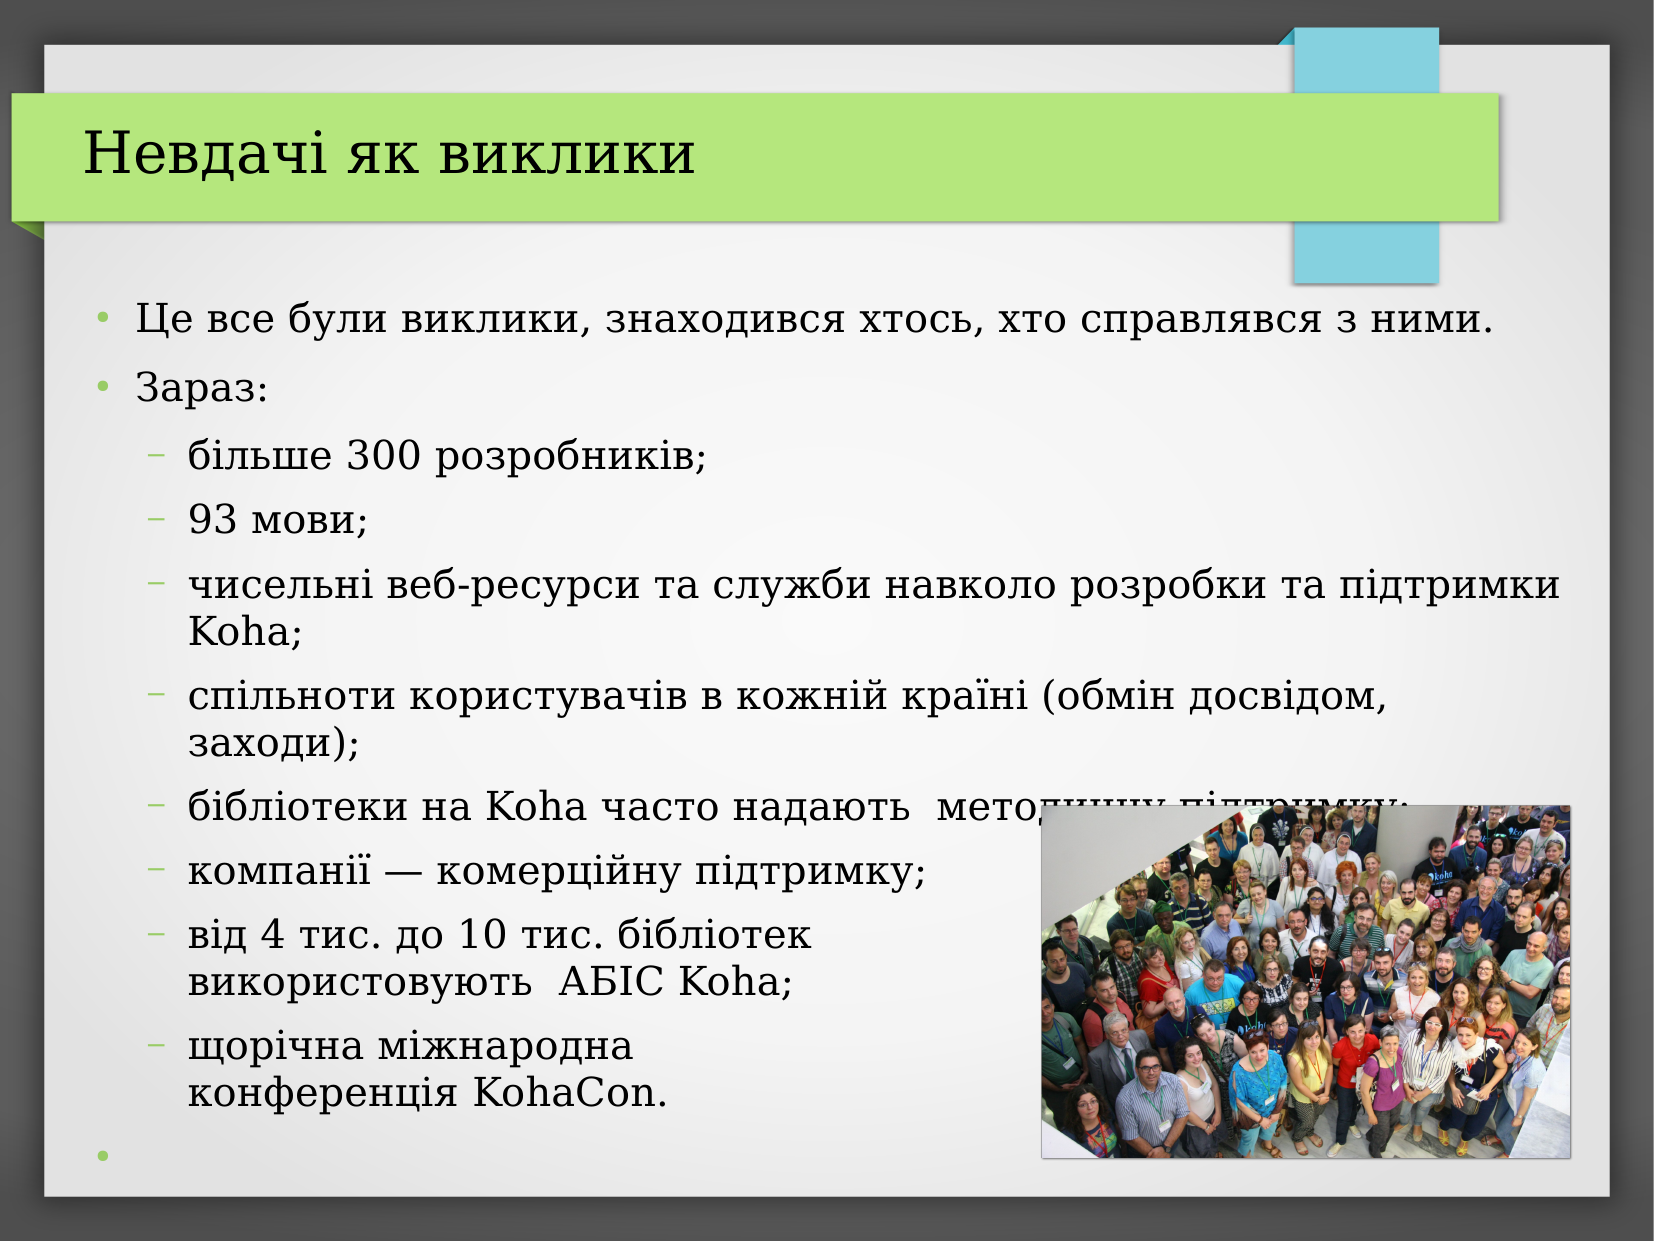

# Невдачі як виклики
Це все були виклики, знаходився хтось, хто справлявся з ними.
Зараз:
більше 300 розробників;
93 мови;
чисельні веб-ресурси та служби навколо розробки та підтримки Koha;
спільноти користувачів в кожній країні (обмін досвідом, заходи);
бібліотеки на Koha часто надають методичну підтримку;
компанії — комерційну підтримку;
від 4 тис. до 10 тис. бібліотек
використовують АБІС Koha;
щорічна міжнародна
конференція KohaCon.